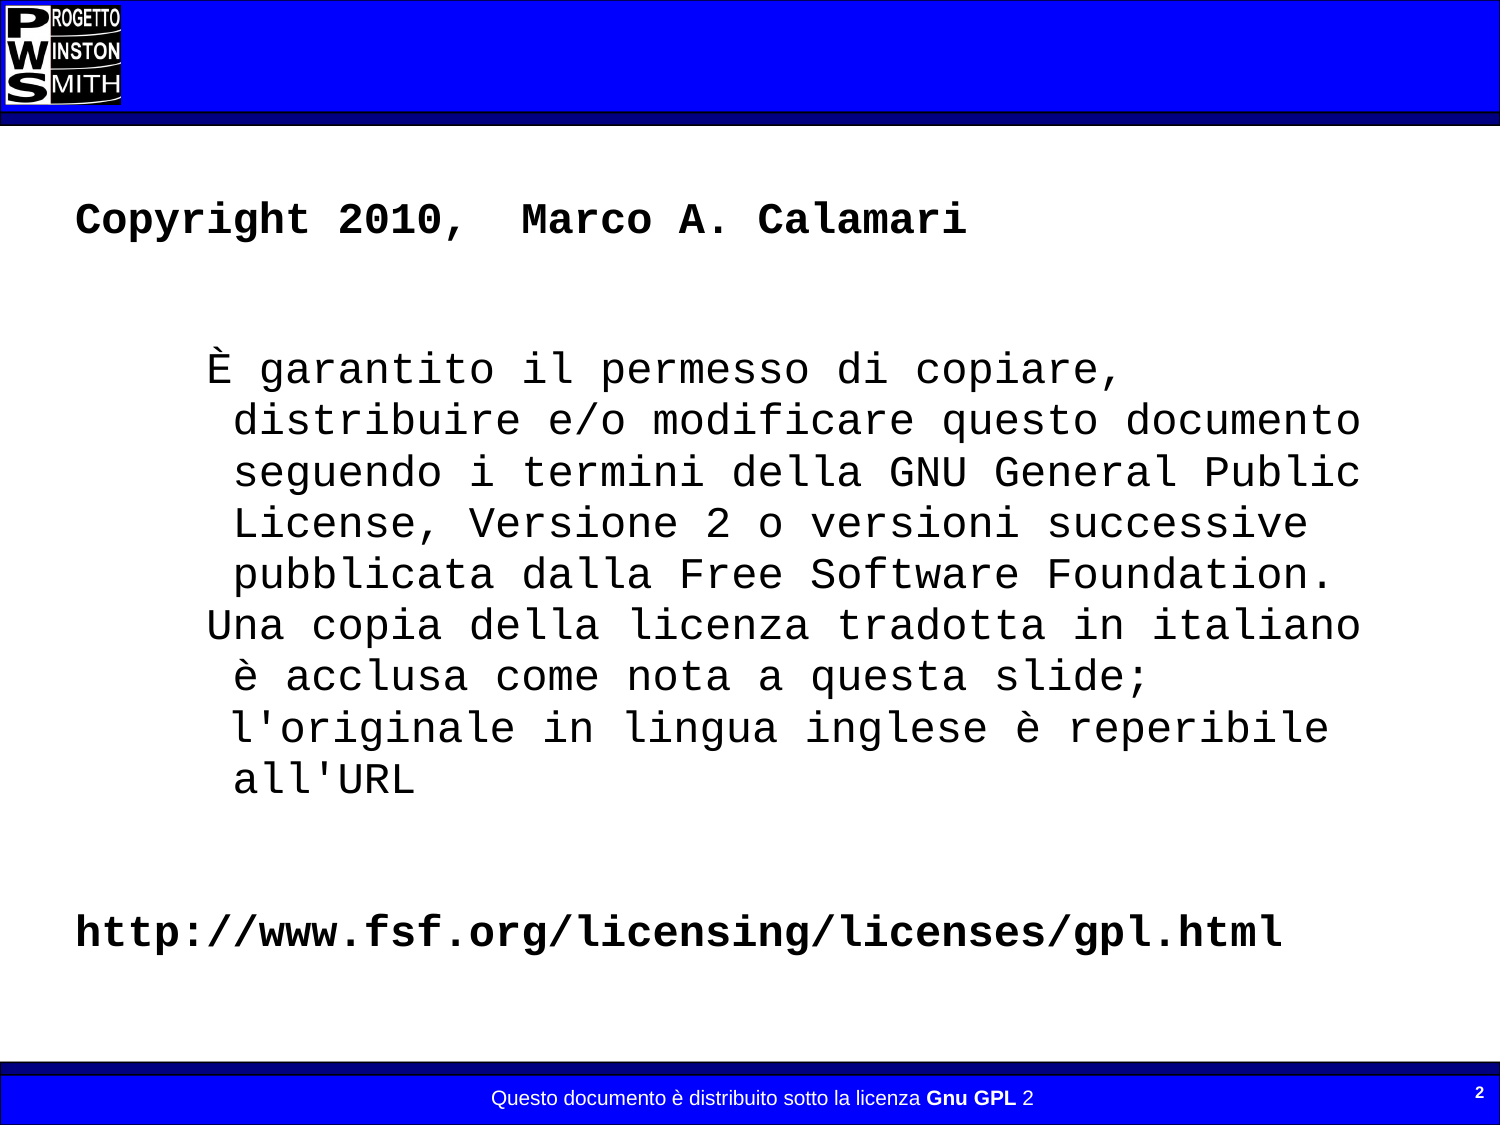

Copyright 2010, Marco A. Calamari
 È garantito il permesso di copiare,
 distribuire e/o modificare questo documento
 seguendo i termini della GNU General Public
 License, Versione 2 o versioni successive
 pubblicata dalla Free Software Foundation.
 Una copia della licenza tradotta in italiano
 è acclusa come nota a questa slide;
	 l'originale in lingua inglese è reperibile
 all'URL
 http://www.fsf.org/licensing/licenses/gpl.html